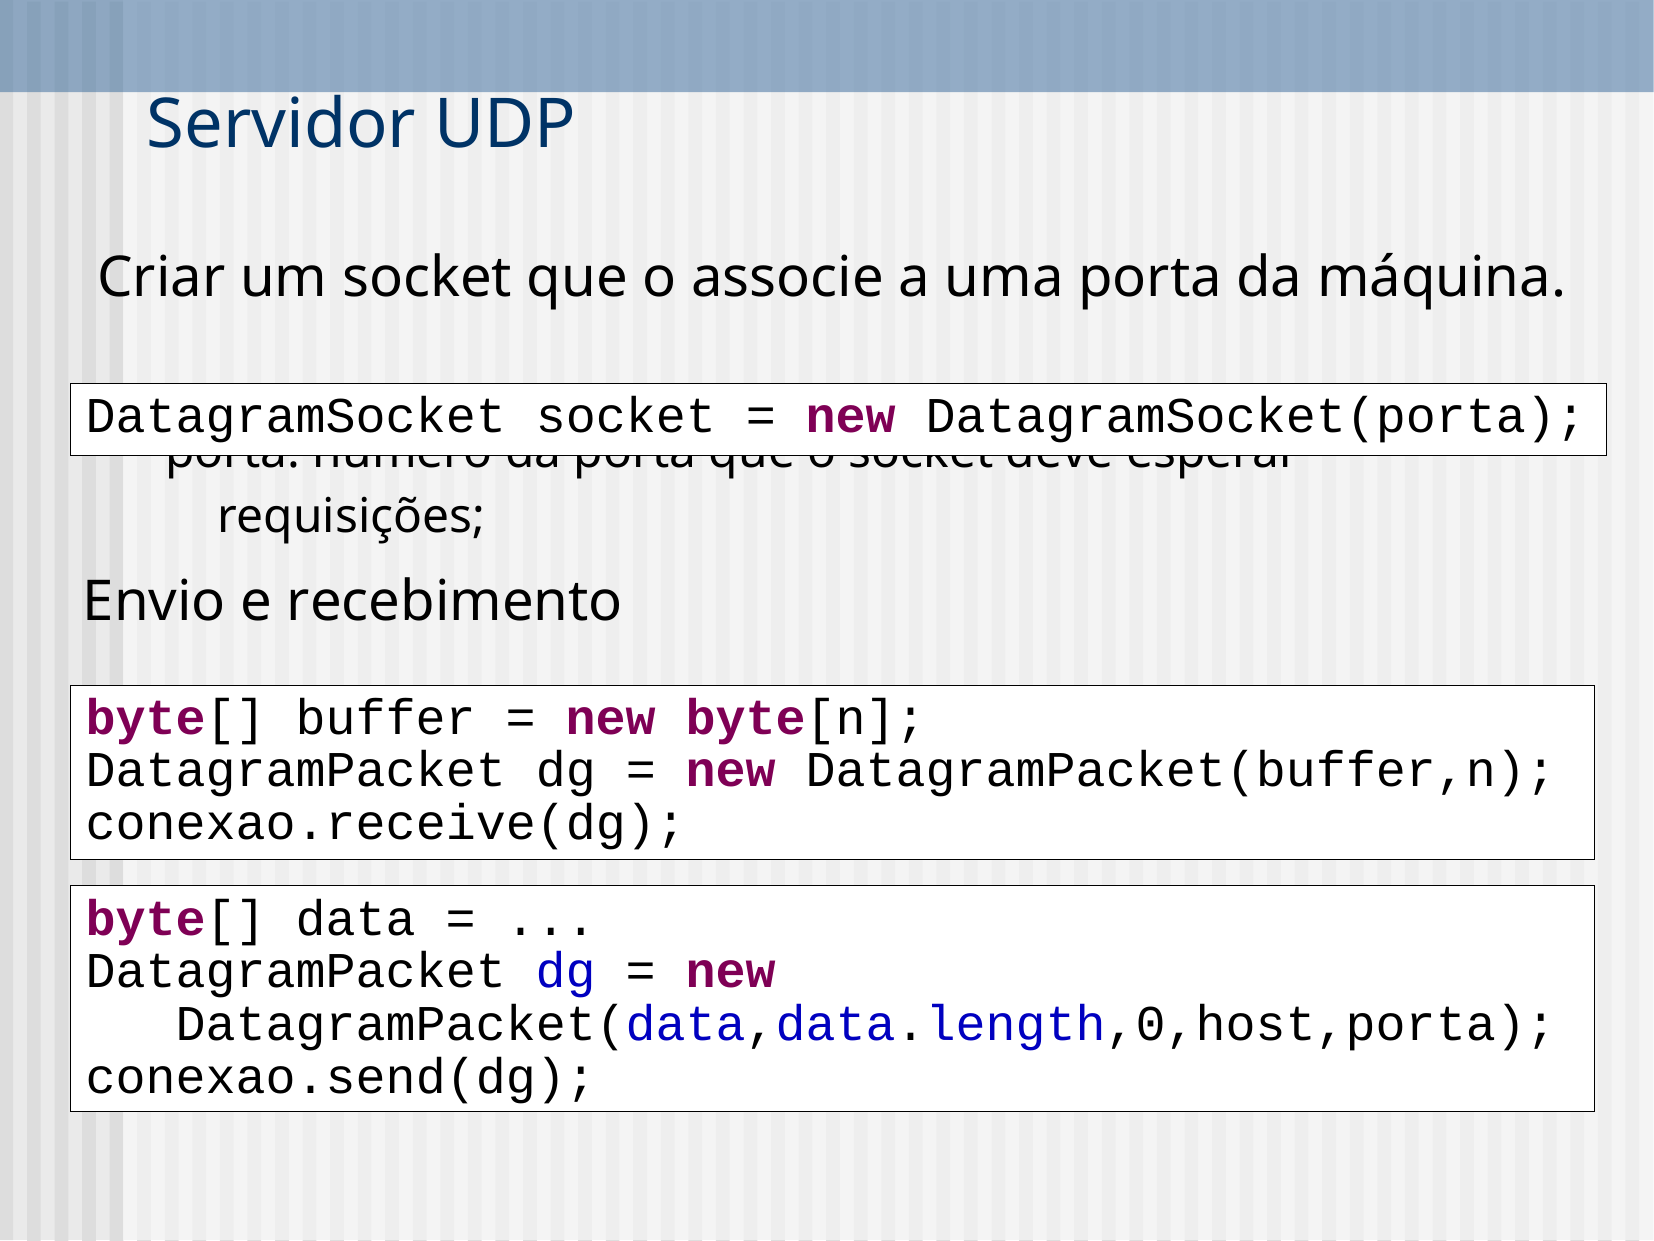

# Servidor UDP
 Criar um socket que o associe a uma porta da máquina.
porta: número da porta que o socket deve esperar requisições;
Envio e recebimento
DatagramSocket socket = new DatagramSocket(porta);
byte[] buffer = new byte[n];
DatagramPacket dg = new DatagramPacket(buffer,n);
conexao.receive(dg);
byte[] data = ...
DatagramPacket dg = new
 DatagramPacket(data,data.length,0,host,porta);
conexao.send(dg);